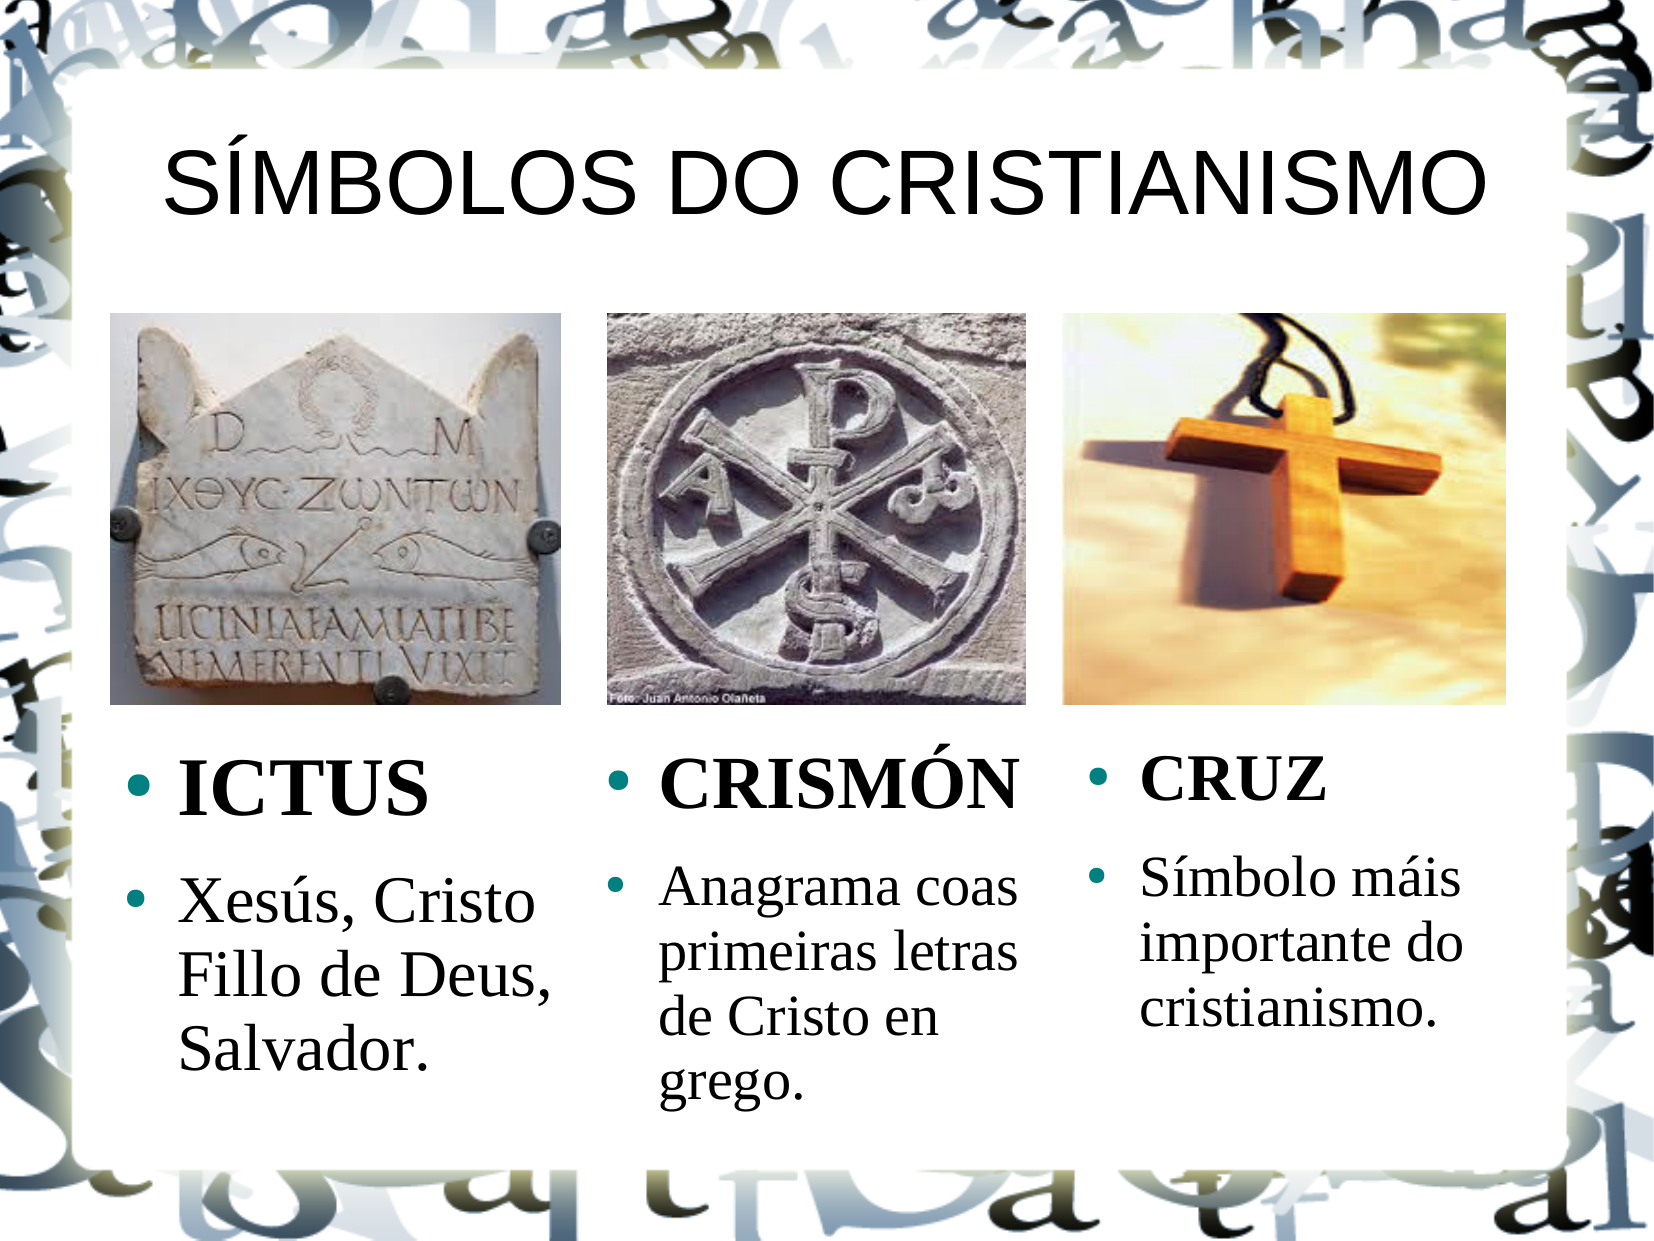

# SÍMBOLOS DO CRISTIANISMO
ICTUS
Xesús, Cristo Fillo de Deus, Salvador.
CRISMÓN
Anagrama coas primeiras letras de Cristo en grego.
CRUZ
Símbolo máis importante do cristianismo.